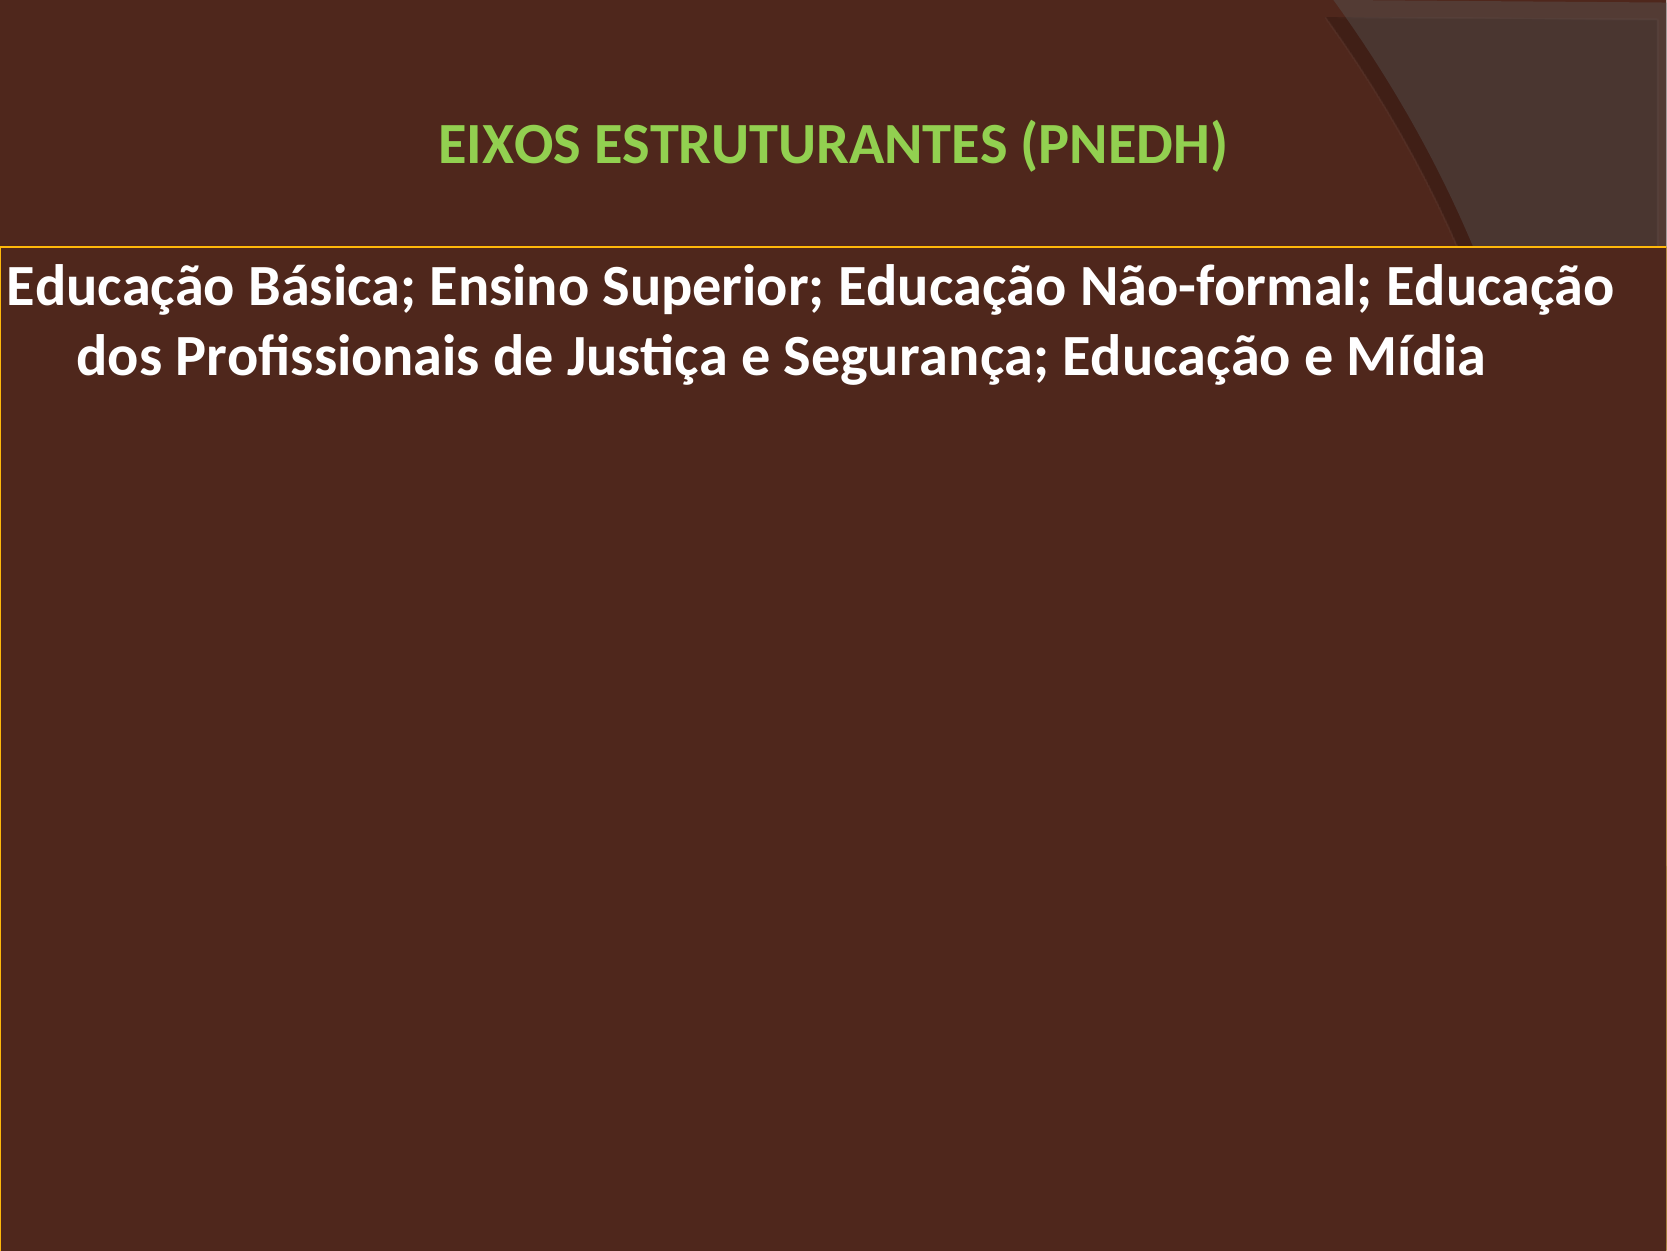

EIXOS ESTRUTURANTES (PNEDH)
# Educação Básica; Ensino Superior; Educação Não-formal; Educação dos Profissionais de Justiça e Segurança; Educação e Mídia